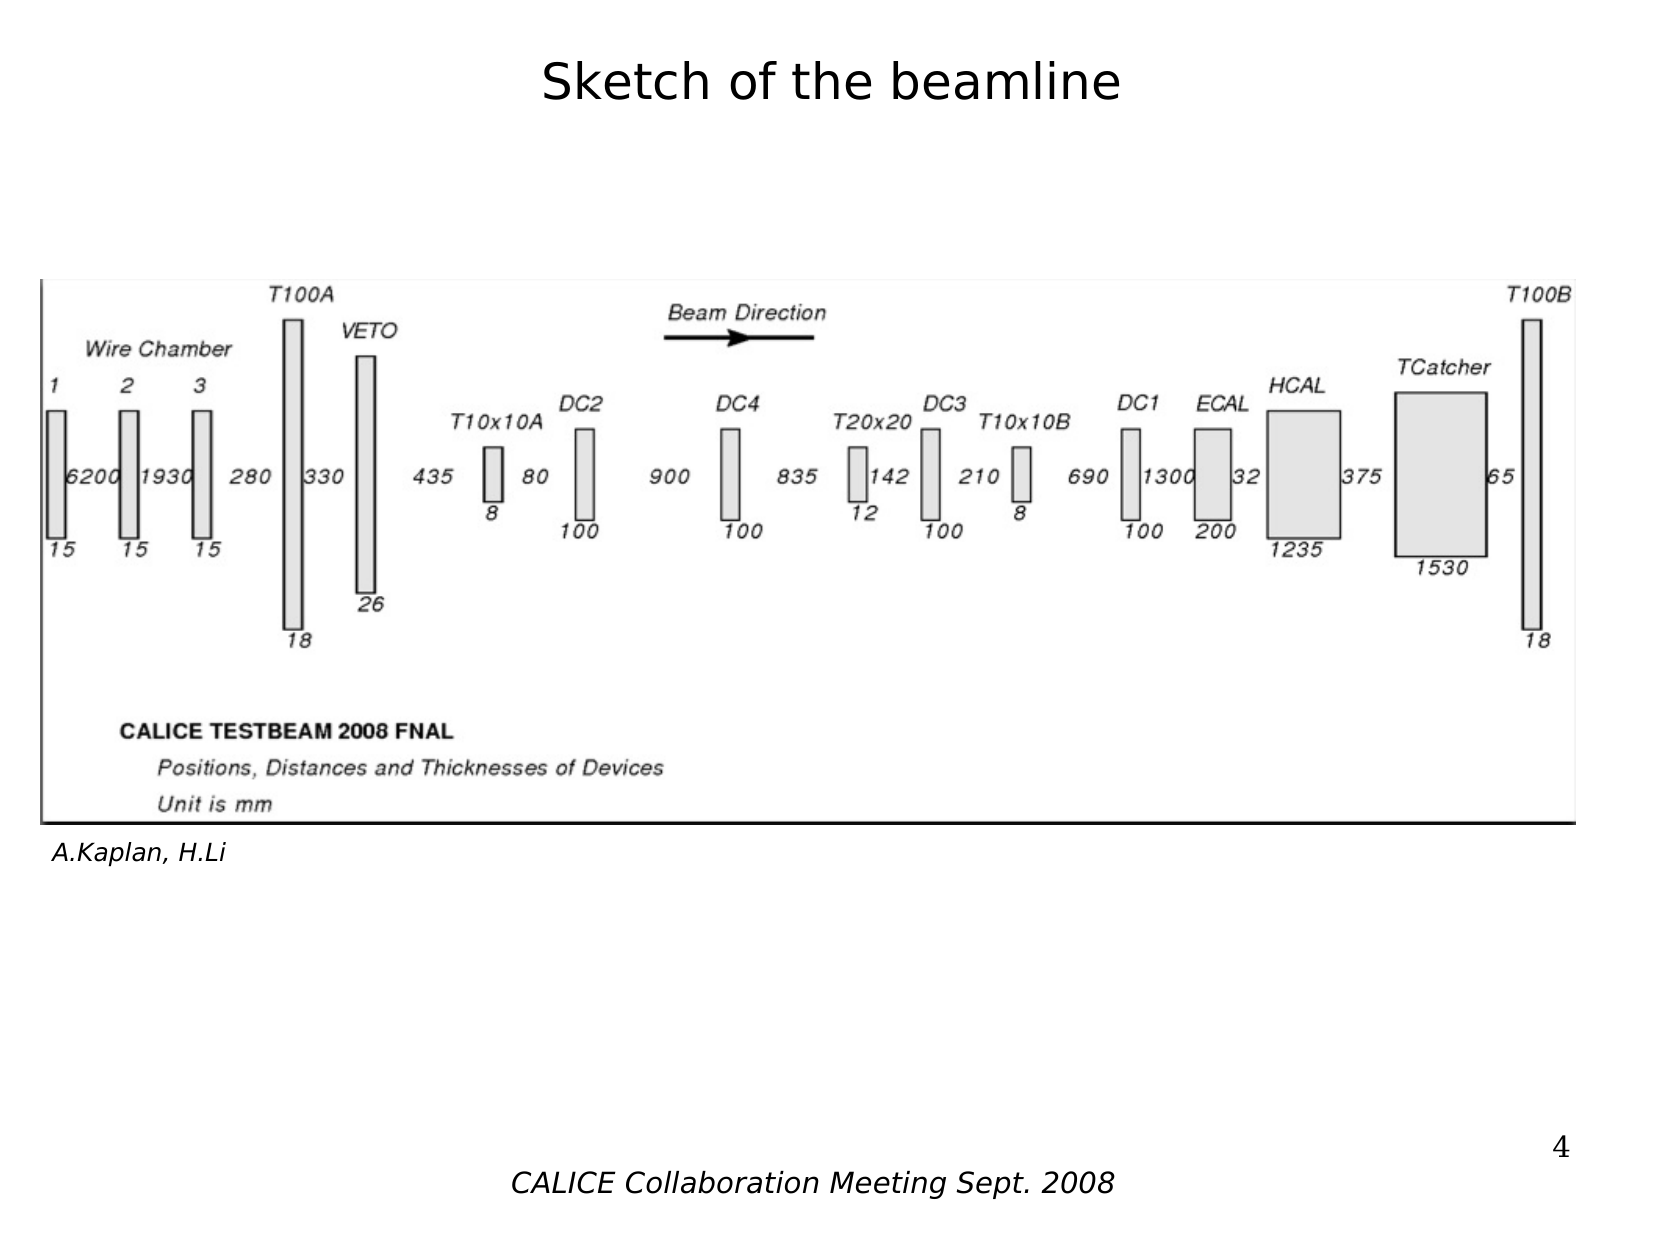

Sketch of the beamline
A.Kaplan, H.Li
4